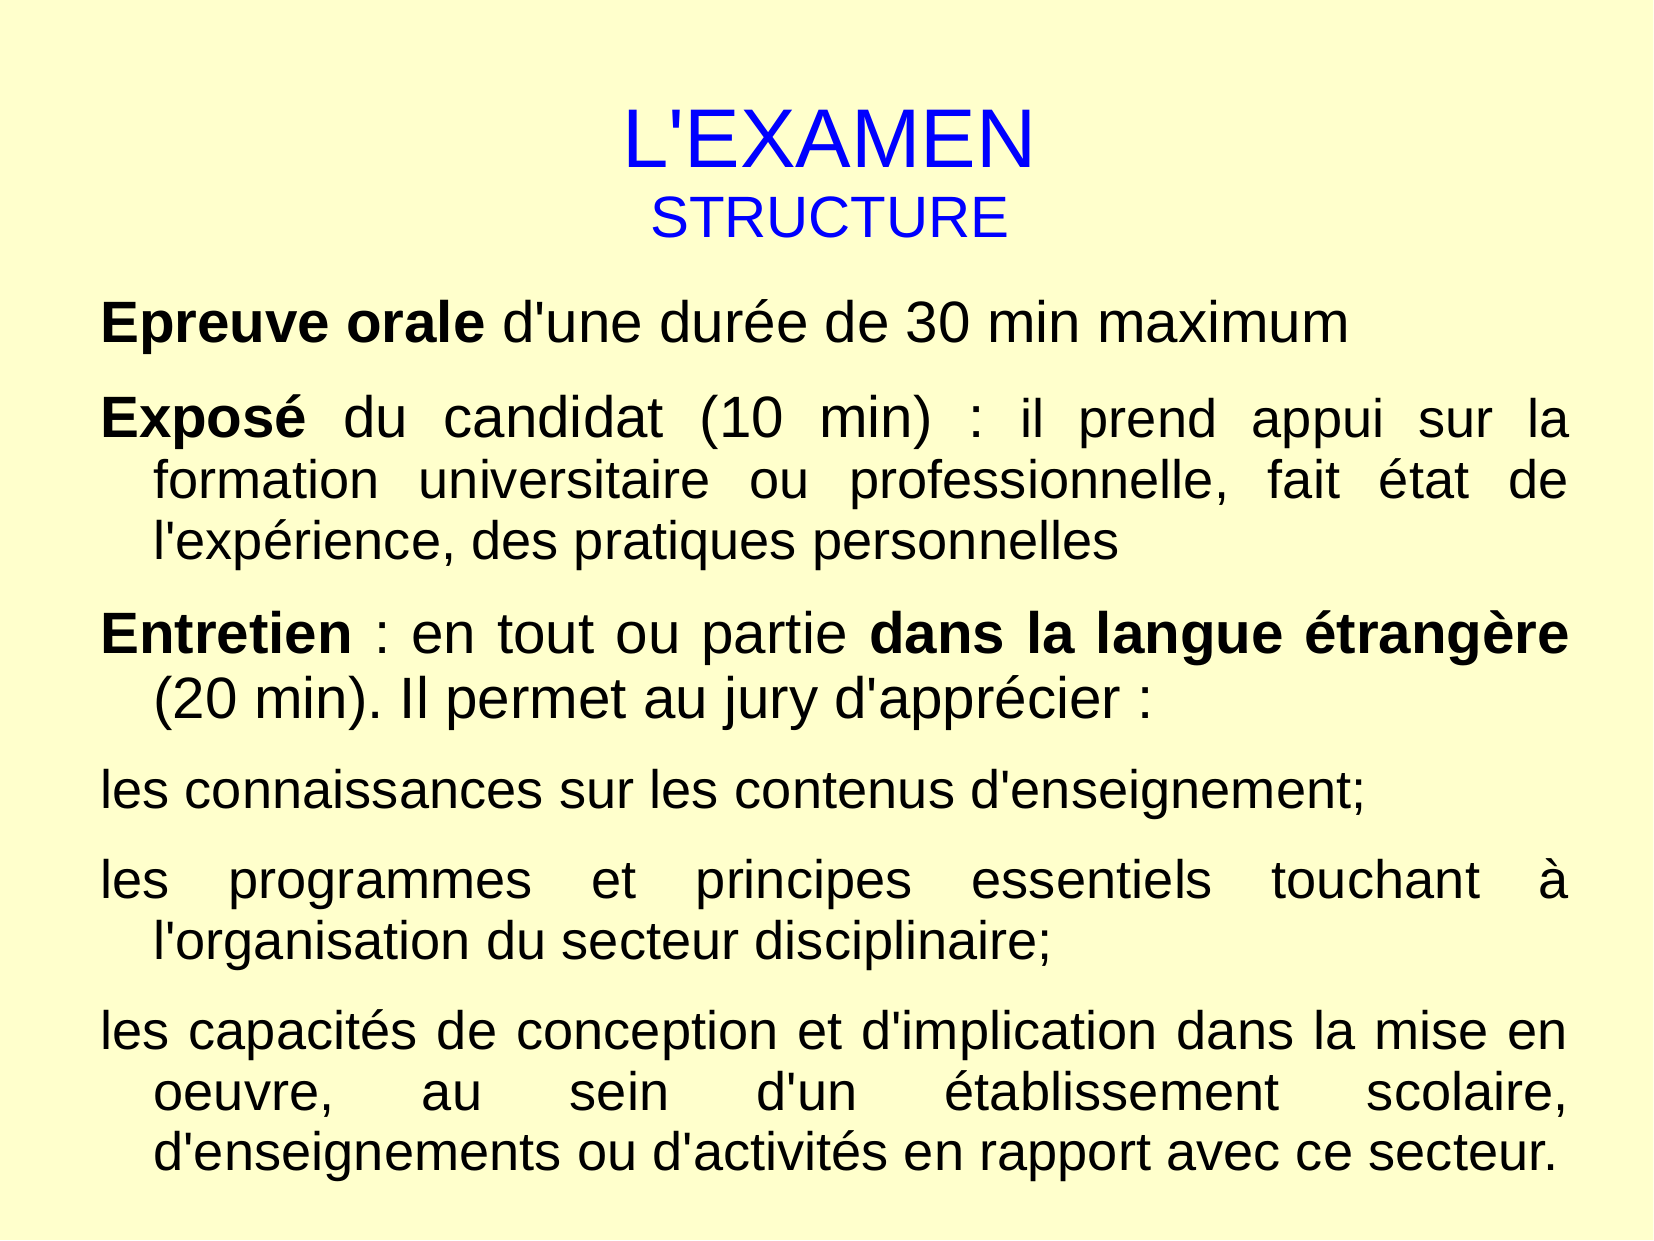

# L'EXAMEN STRUCTURE
Epreuve orale d'une durée de 30 min maximum
Exposé du candidat (10 min) : il prend appui sur la formation universitaire ou professionnelle, fait état de l'expérience, des pratiques personnelles
Entretien : en tout ou partie dans la langue étrangère (20 min). Il permet au jury d'apprécier :
les connaissances sur les contenus d'enseignement;
les programmes et principes essentiels touchant à l'organisation du secteur disciplinaire;
les capacités de conception et d'implication dans la mise en oeuvre, au sein d'un établissement scolaire, d'enseignements ou d'activités en rapport avec ce secteur.